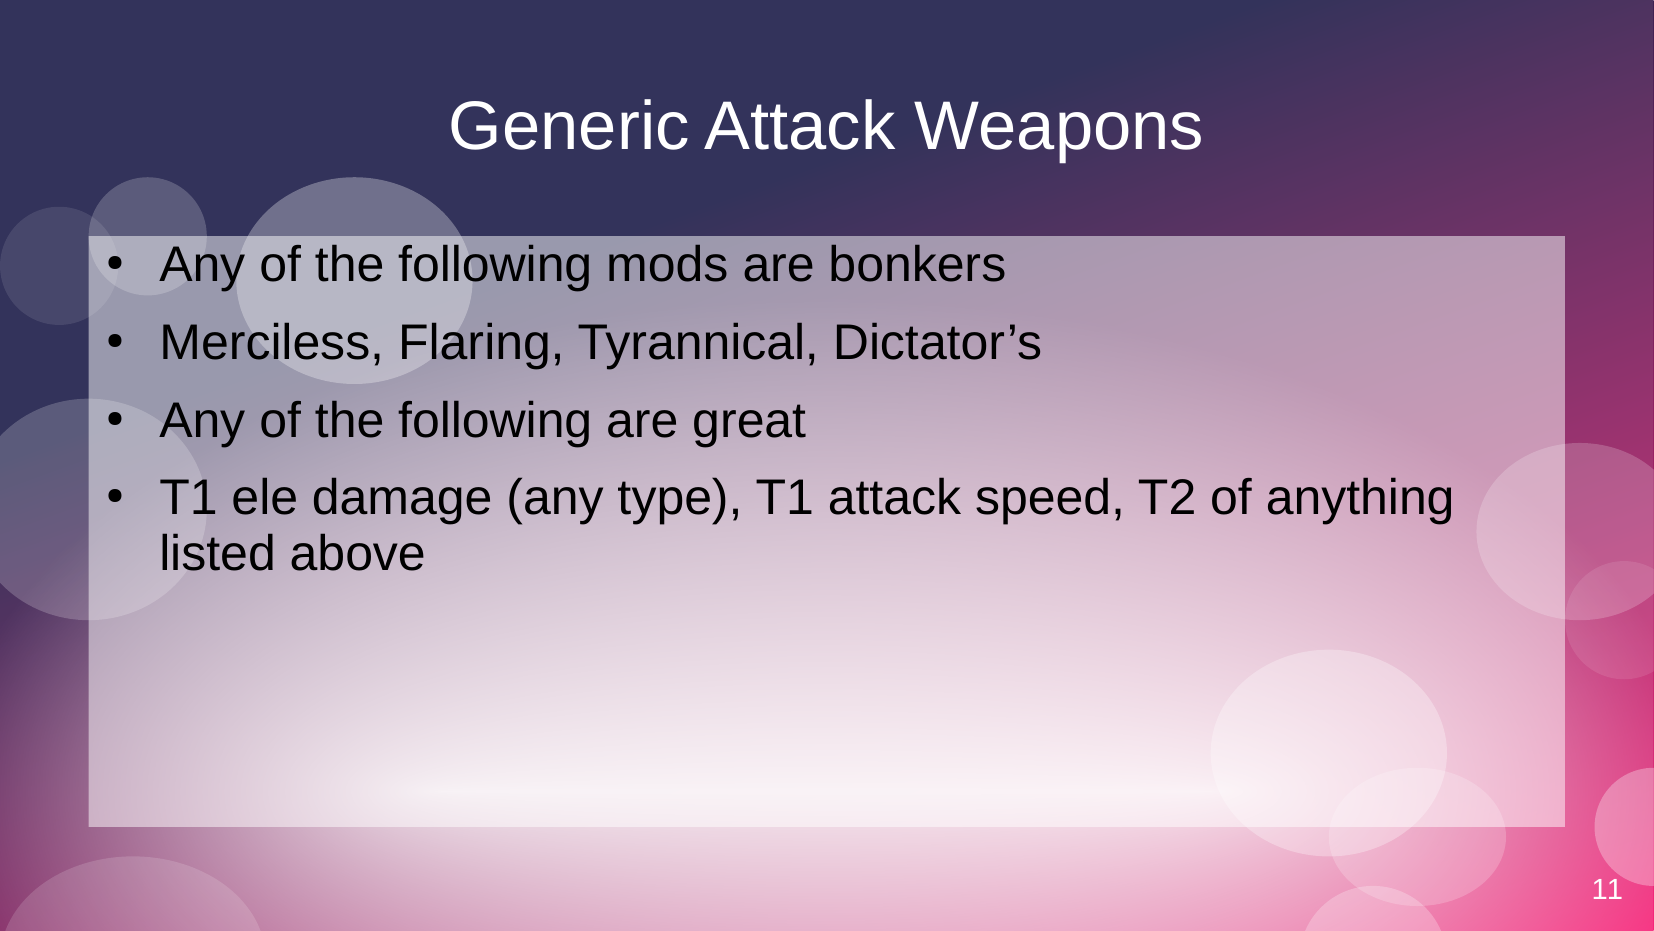

# Generic Attack Weapons
Any of the following mods are bonkers
Merciless, Flaring, Tyrannical, Dictator’s
Any of the following are great
T1 ele damage (any type), T1 attack speed, T2 of anything listed above